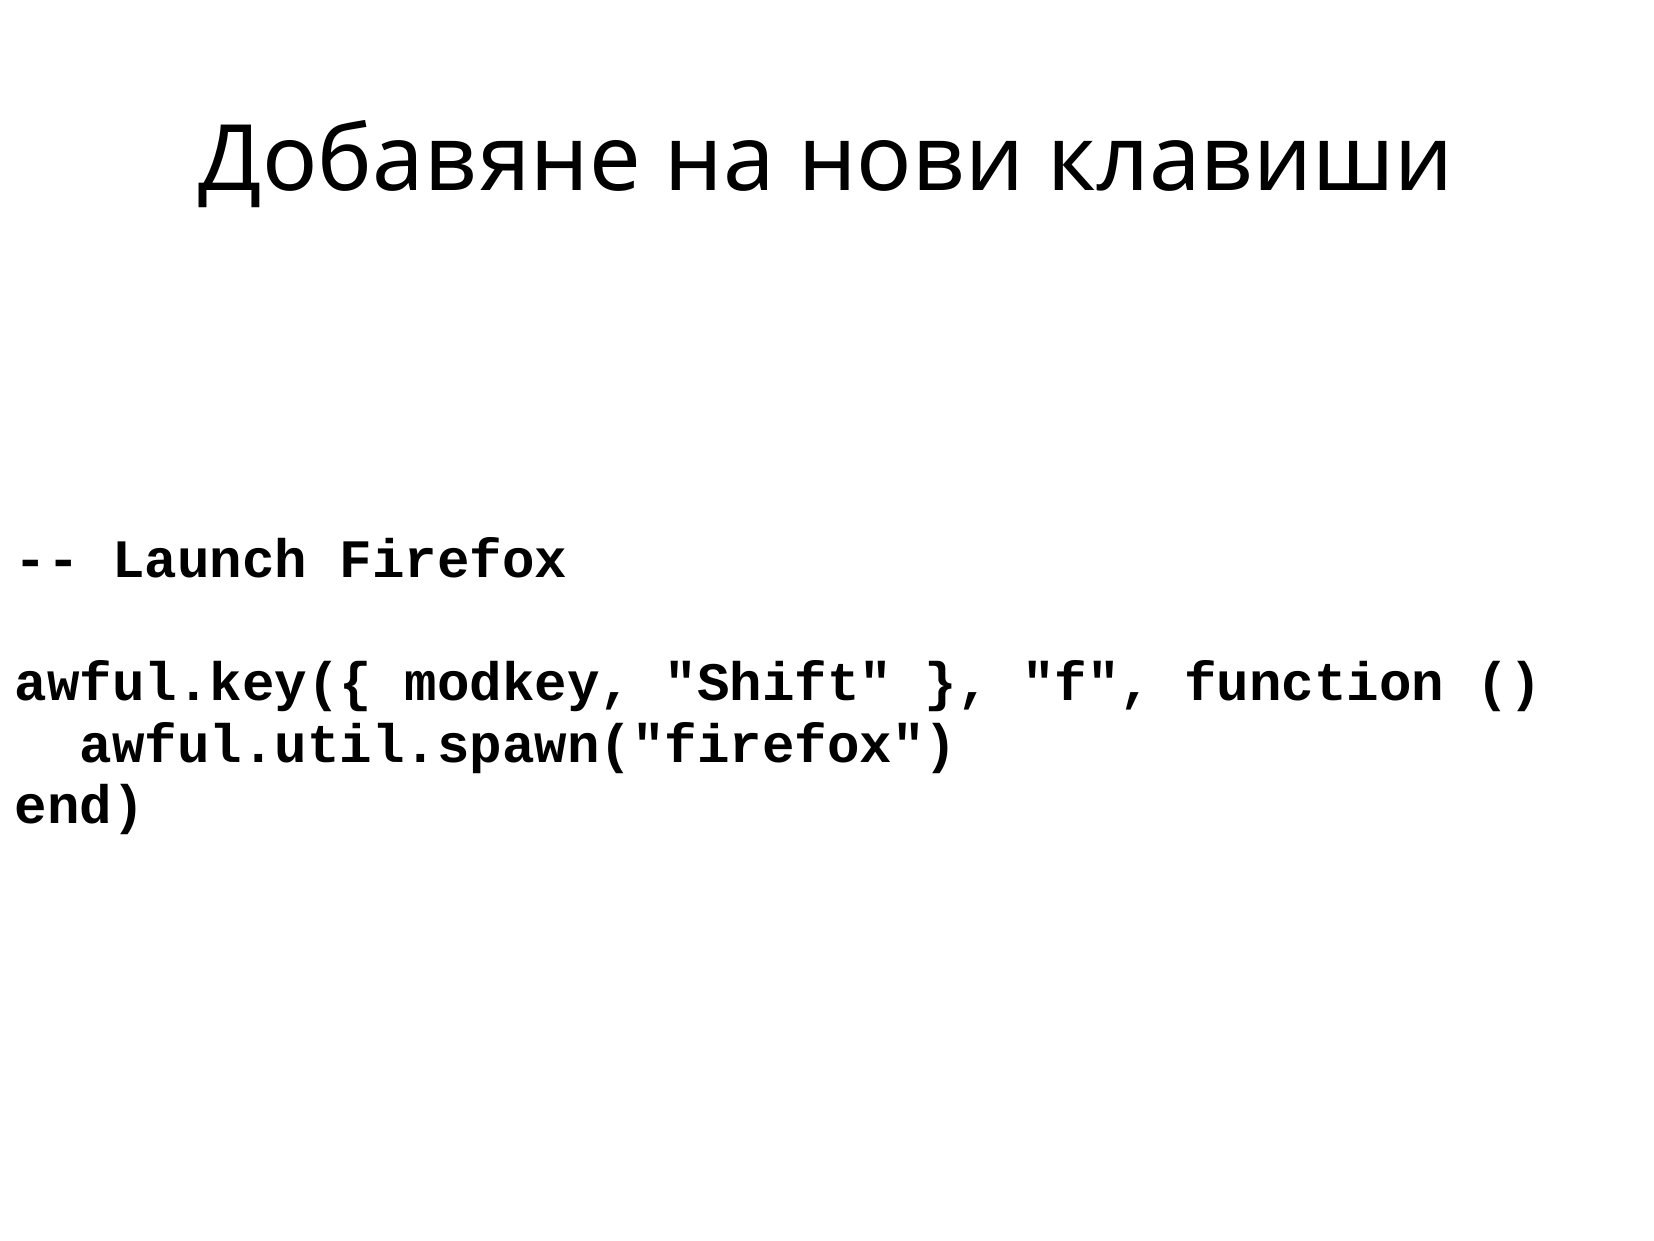

# Добавяне на нови клавиши
-- Launch Firefox
awful.key({ modkey, "Shift" }, "f", function ()
 awful.util.spawn("firefox")
end)